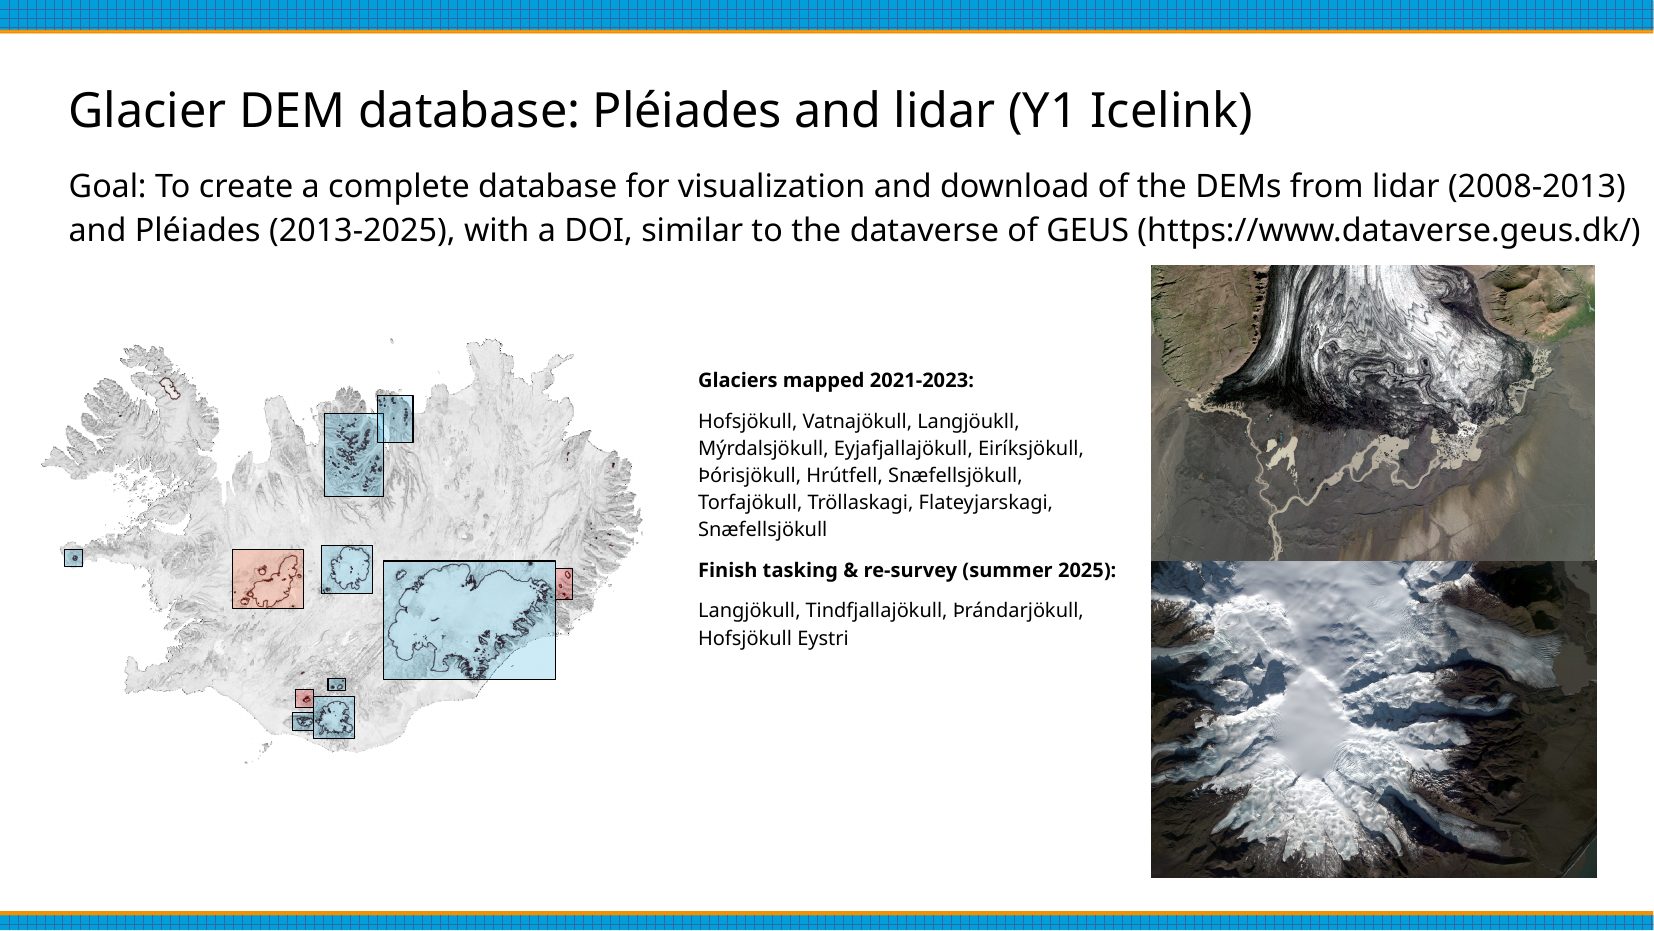

# Glacier DEM database: Pléiades and lidar (Y1 Icelink)
Goal: To create a complete database for visualization and download of the DEMs from lidar (2008-2013) and Pléiades (2013-2025), with a DOI, similar to the dataverse of GEUS (https://www.dataverse.geus.dk/)
Glaciers mapped 2021-2023:
Hofsjökull, Vatnajökull, Langjöukll, Mýrdalsjökull, Eyjafjallajökull, Eiríksjökull, Þórisjökull, Hrútfell, Snæfellsjökull, Torfajökull, Tröllaskagi, Flateyjarskagi, Snæfellsjökull
Finish tasking & re-survey (summer 2025):
Langjökull, Tindfjallajökull, Þrándarjökull, Hofsjökull Eystri